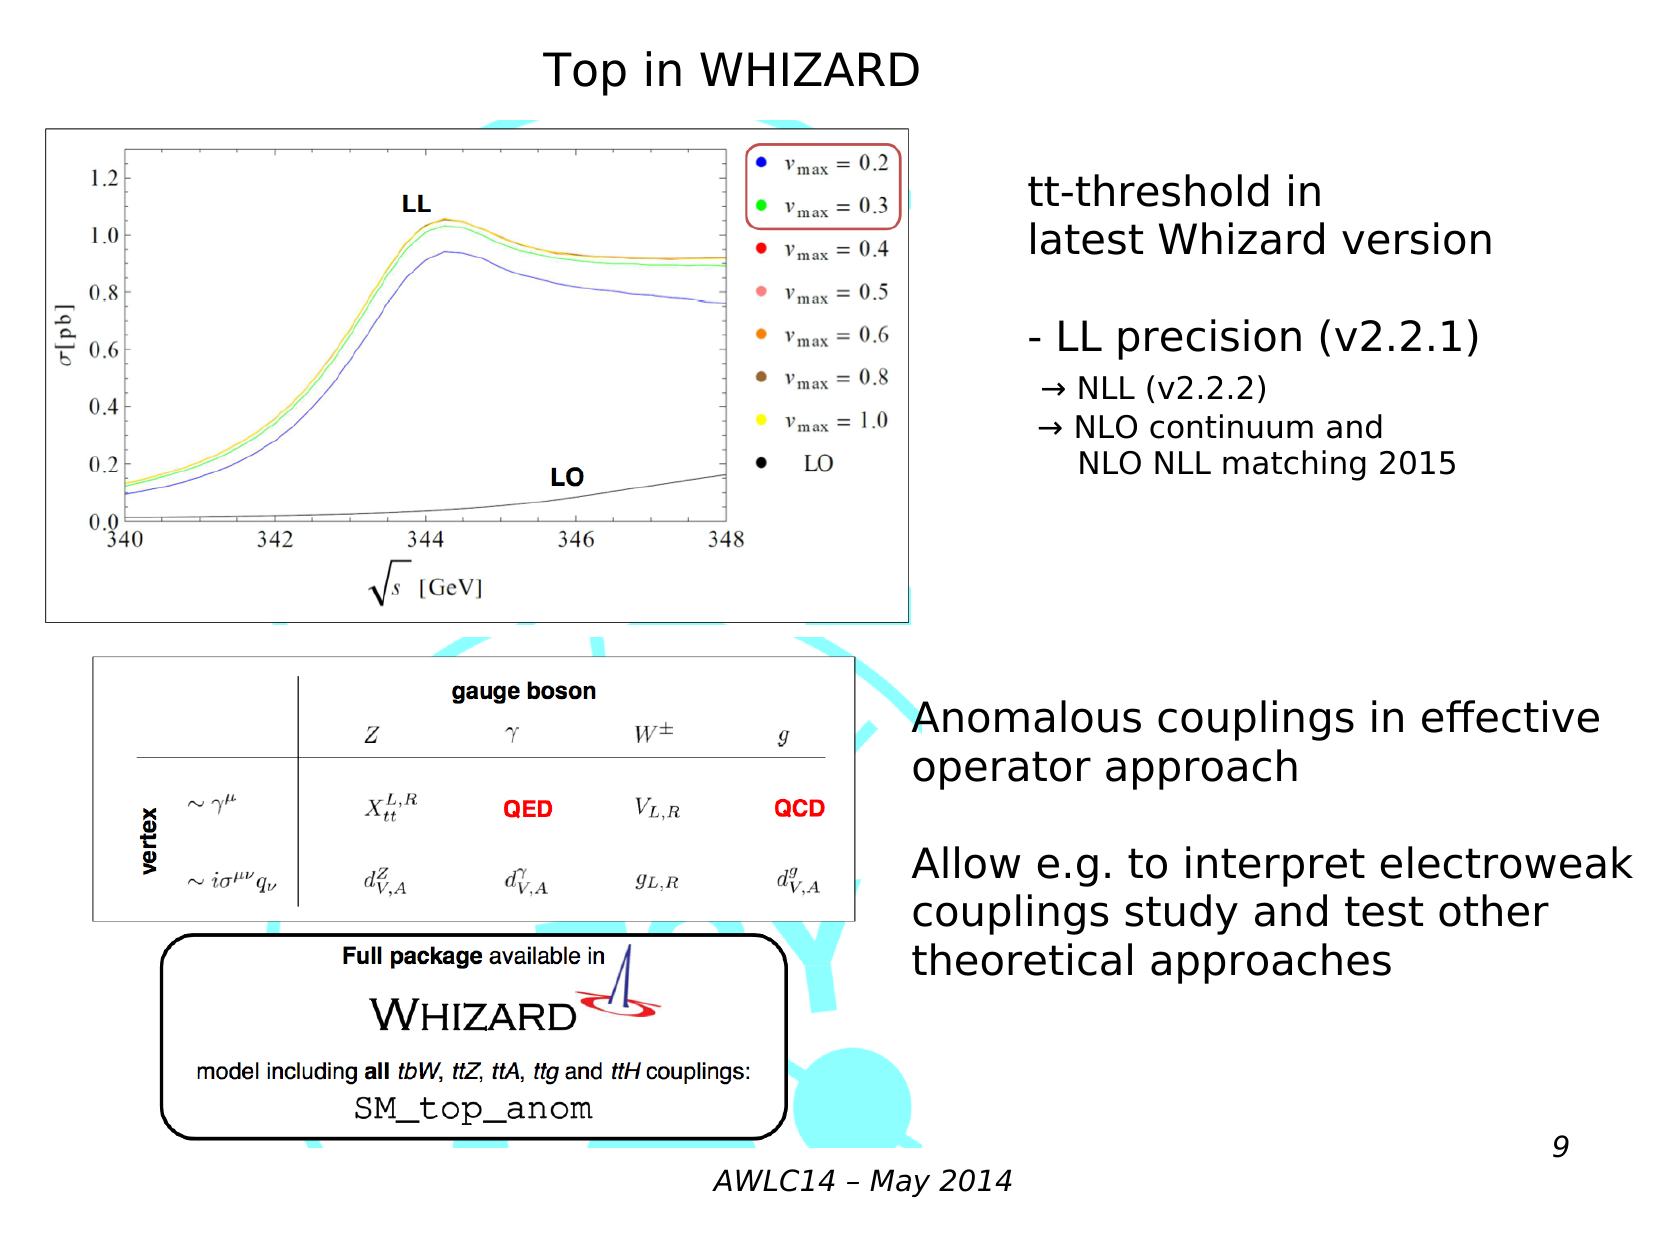

Top in WHIZARD
tt-threshold in
latest Whizard version
- LL precision (v2.2.1)
 → NLL (v2.2.2)
 → NLO continuum and
 NLO NLL matching 2015
Anomalous couplings in effective operator approach
Allow e.g. to interpret electroweak
couplings study and test other theoretical approaches
FCPPL Workshop - March 2012
9